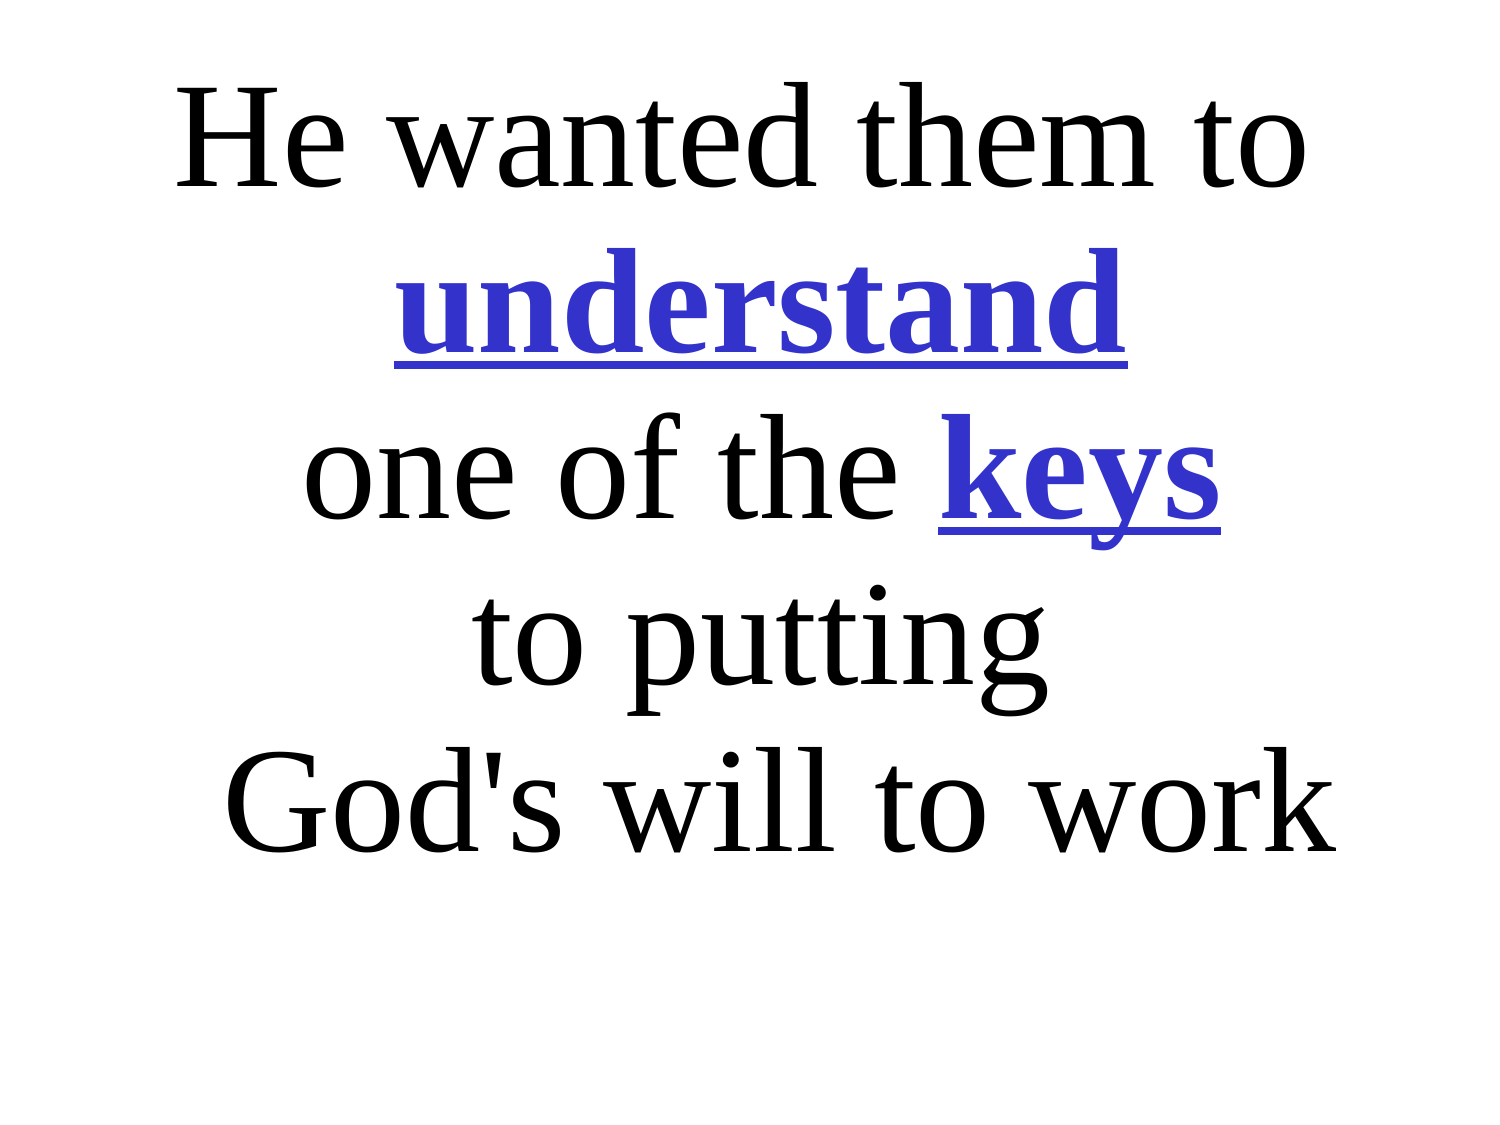

He wanted them to understand
one of the keys
to putting
God's will to work